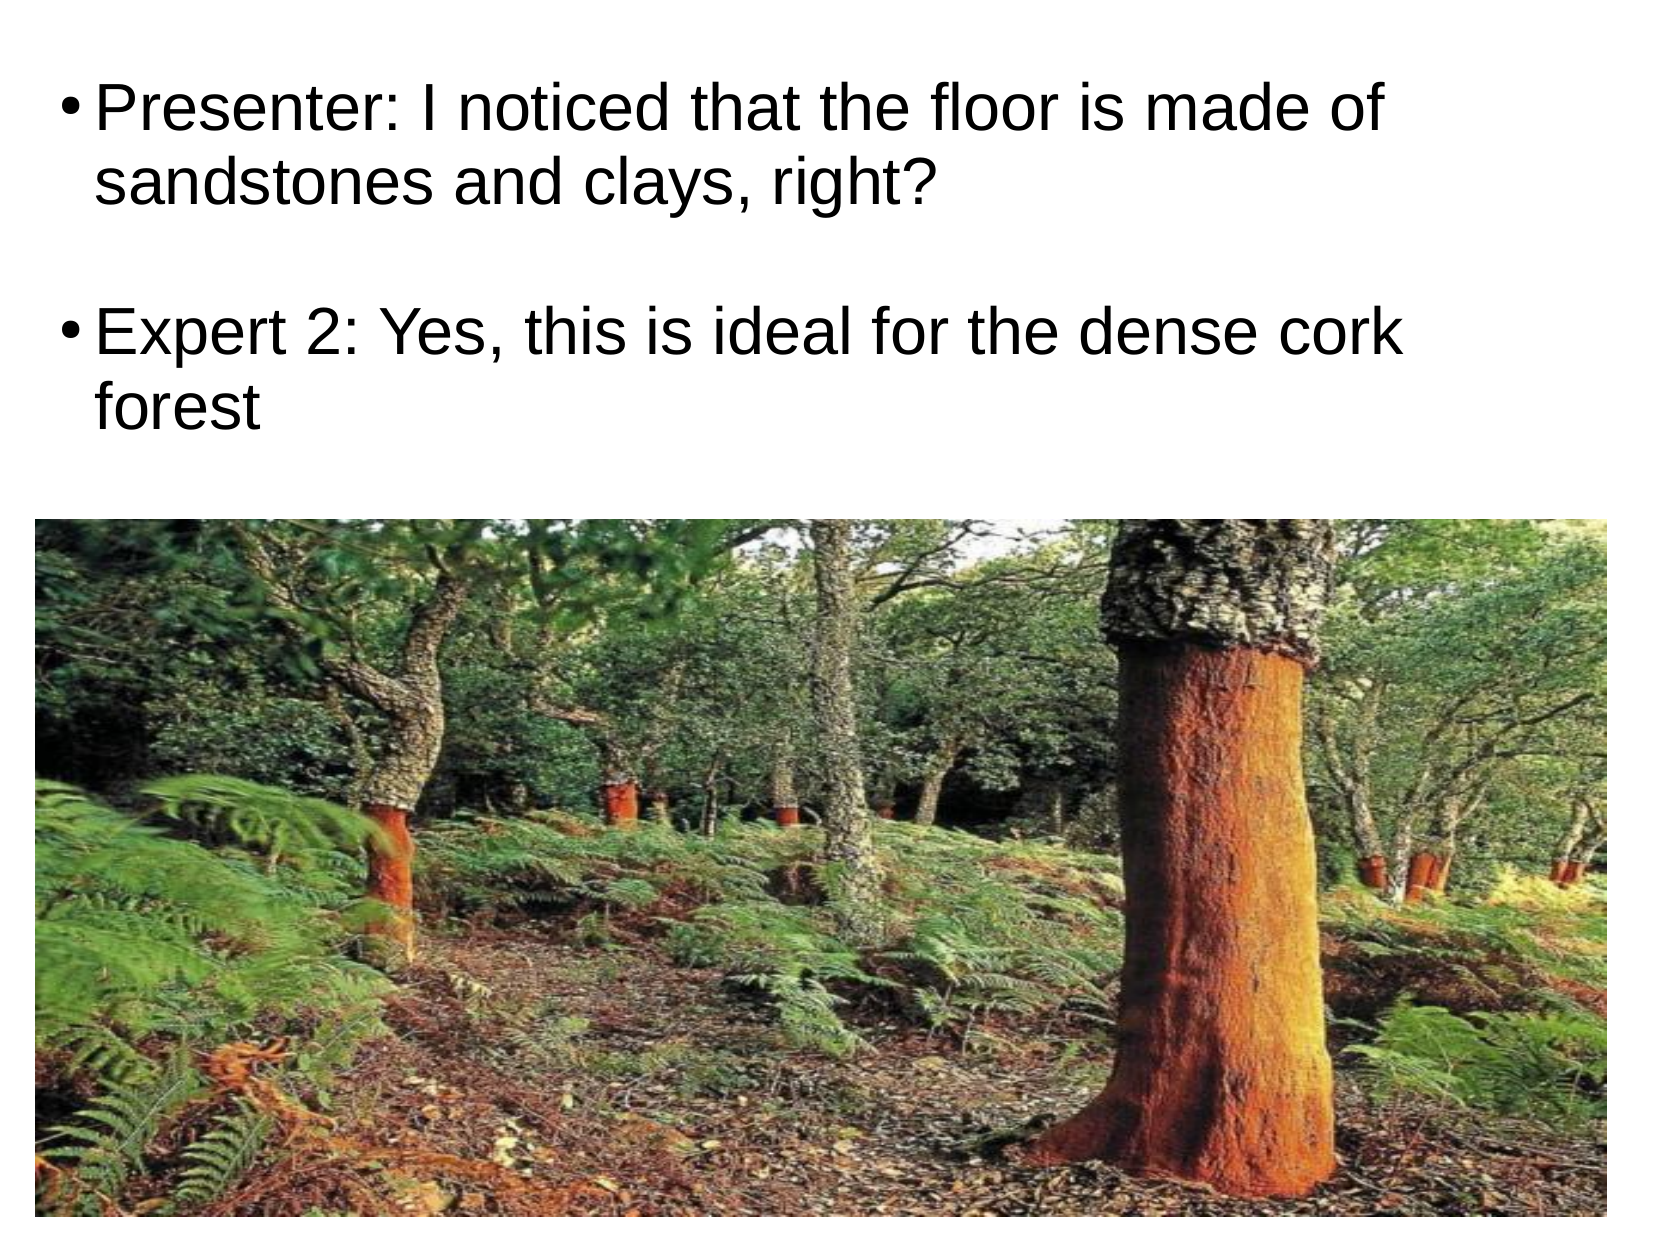

# Presenter: I noticed that the floor is made of sandstones and clays, right?
Expert 2: Yes, this is ideal for the dense cork forest